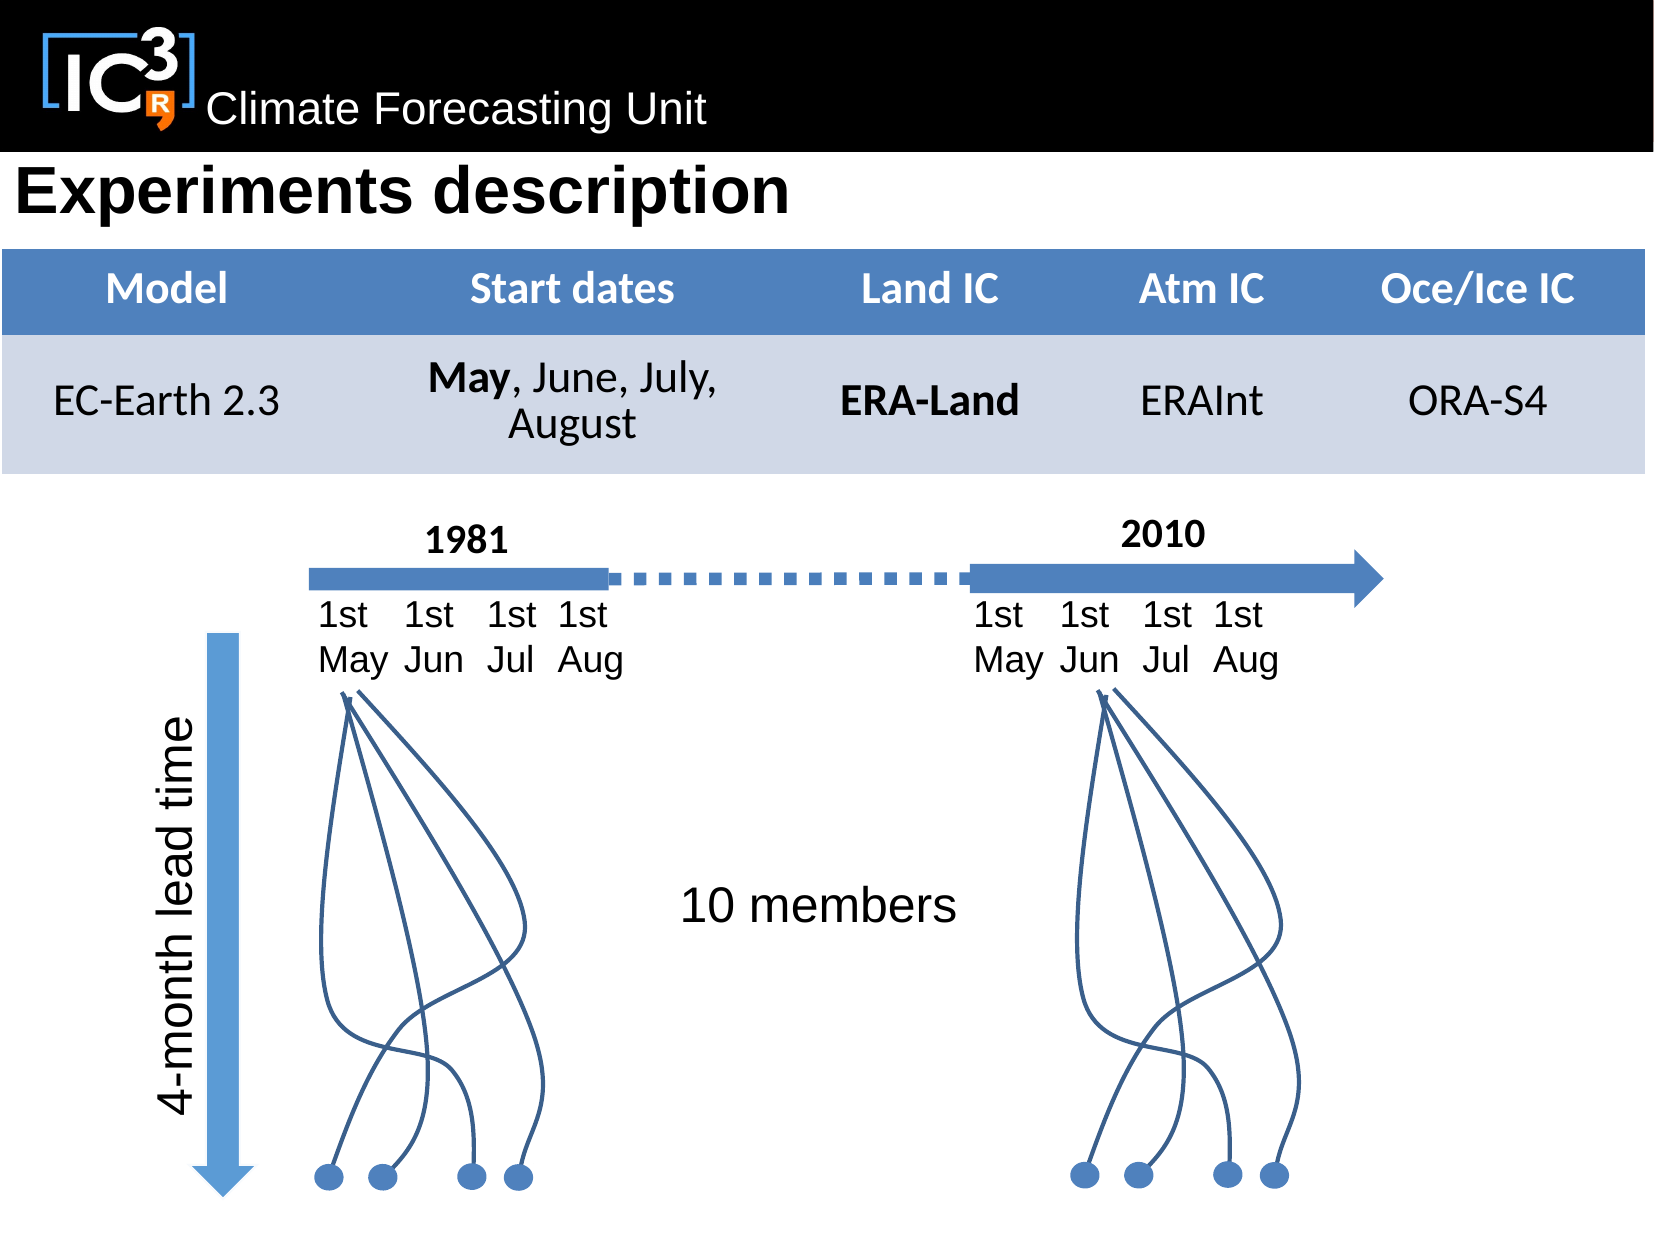

Climate Forecasting Unit
Experiments description
| Model | | Start dates | Land IC | Atm IC | Oce/Ice IC |
| --- | --- | --- | --- | --- | --- |
| EC-Earth 2.3 | | May, June, July, August | ERA-Land | ERAInt | ORA-S4 |
2010
1981
1st
May
1st
Jun
1st
Jul
1st
May
1st
Jun
1st
Aug
1st
Jul
1st
Aug
10 members
4-month lead time